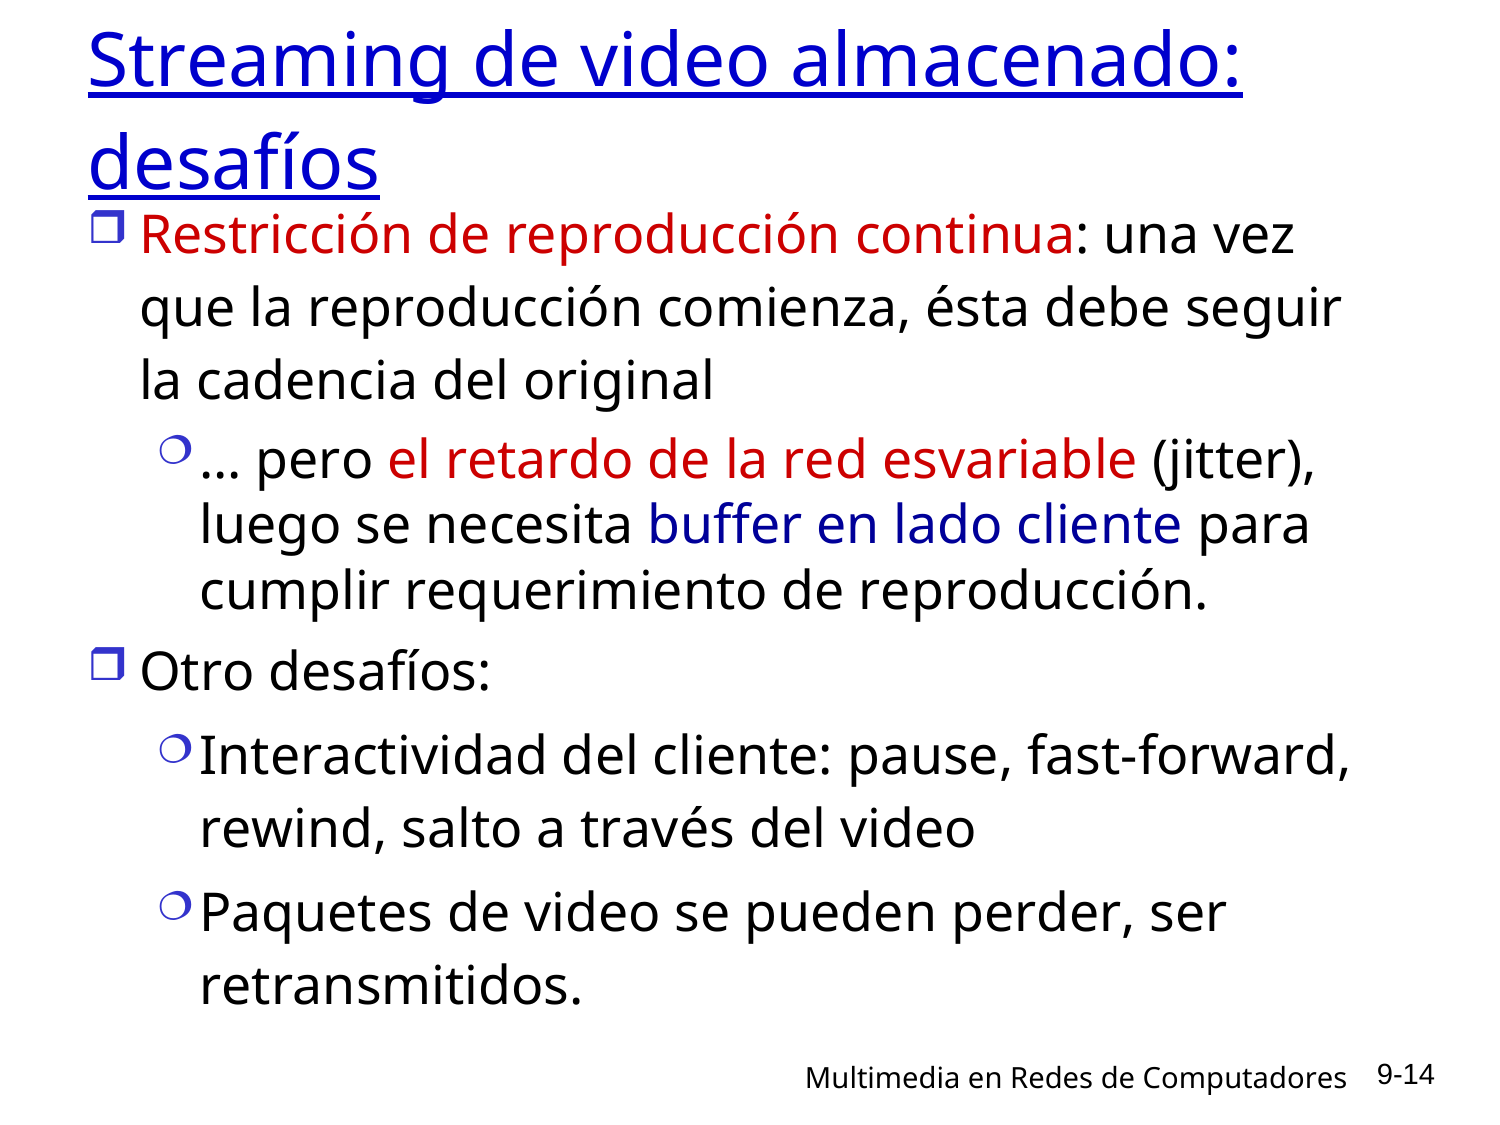

# Streaming de video almacenado: desafíos
Restricción de reproducción continua: una vez que la reproducción comienza, ésta debe seguir la cadencia del original
… pero el retardo de la red esvariable (jitter), luego se necesita buffer en lado cliente para cumplir requerimiento de reproducción.
Otro desafíos:
Interactividad del cliente: pause, fast-forward, rewind, salto a través del video
Paquetes de video se pueden perder, ser retransmitidos.
14